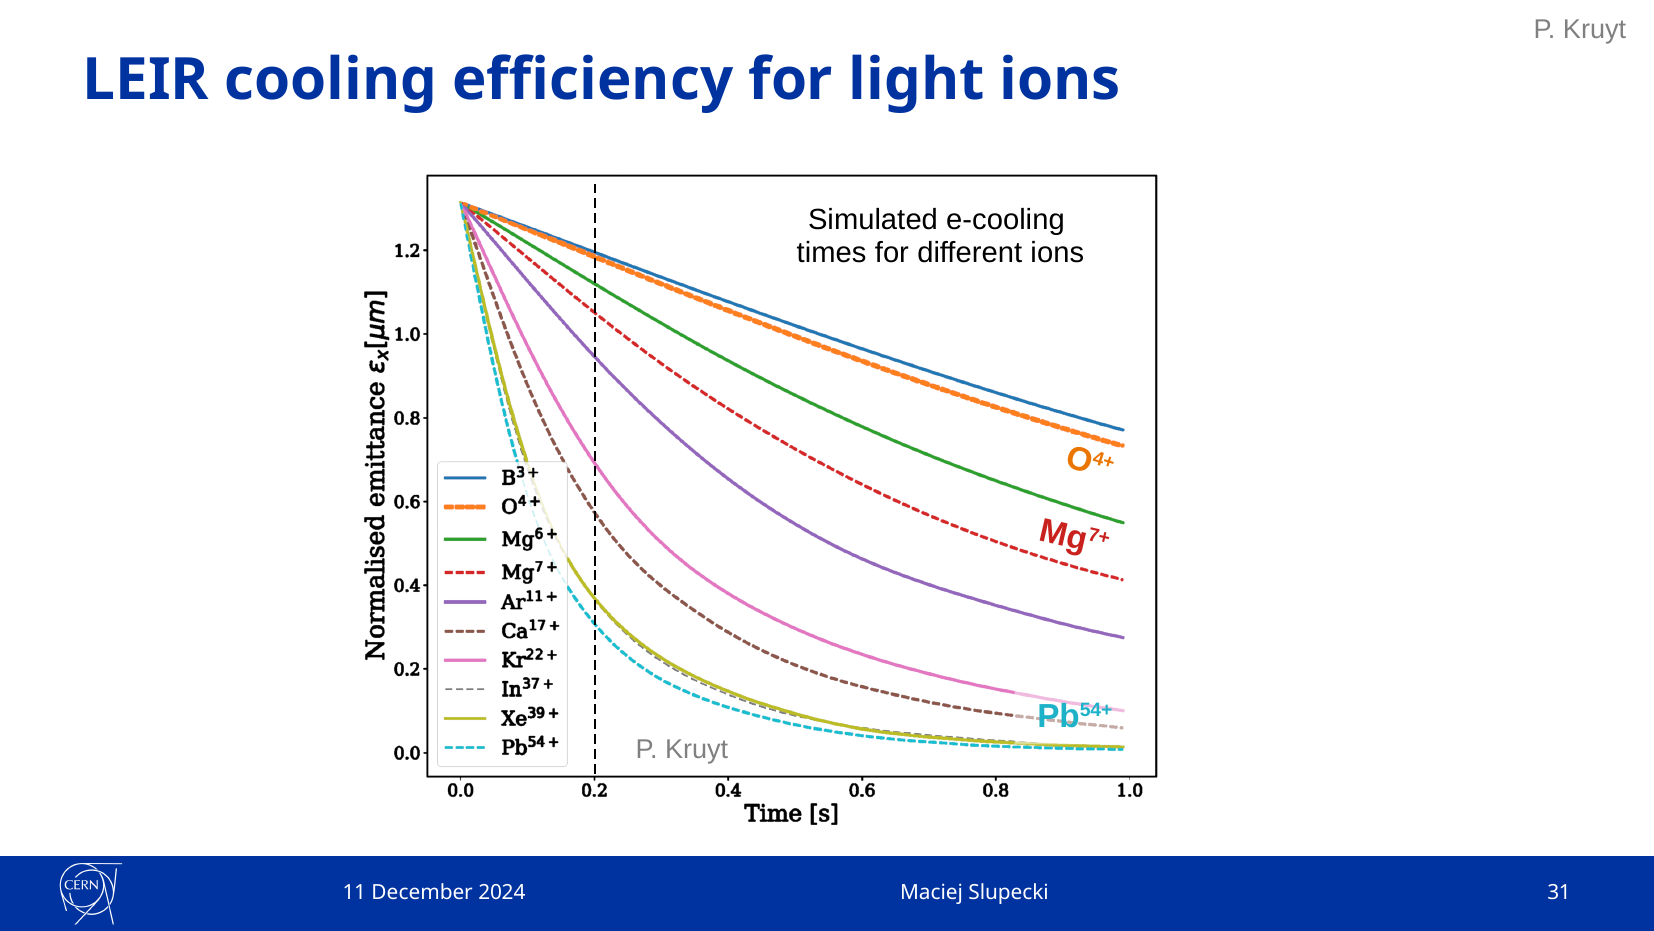

P. Kruyt
# LEIR cooling efficiency for light ions
Simulated e-cooling
times for different ions
O4+
Mg7+
Pb54+
P. Kruyt
Presenter | Presentation Title
31